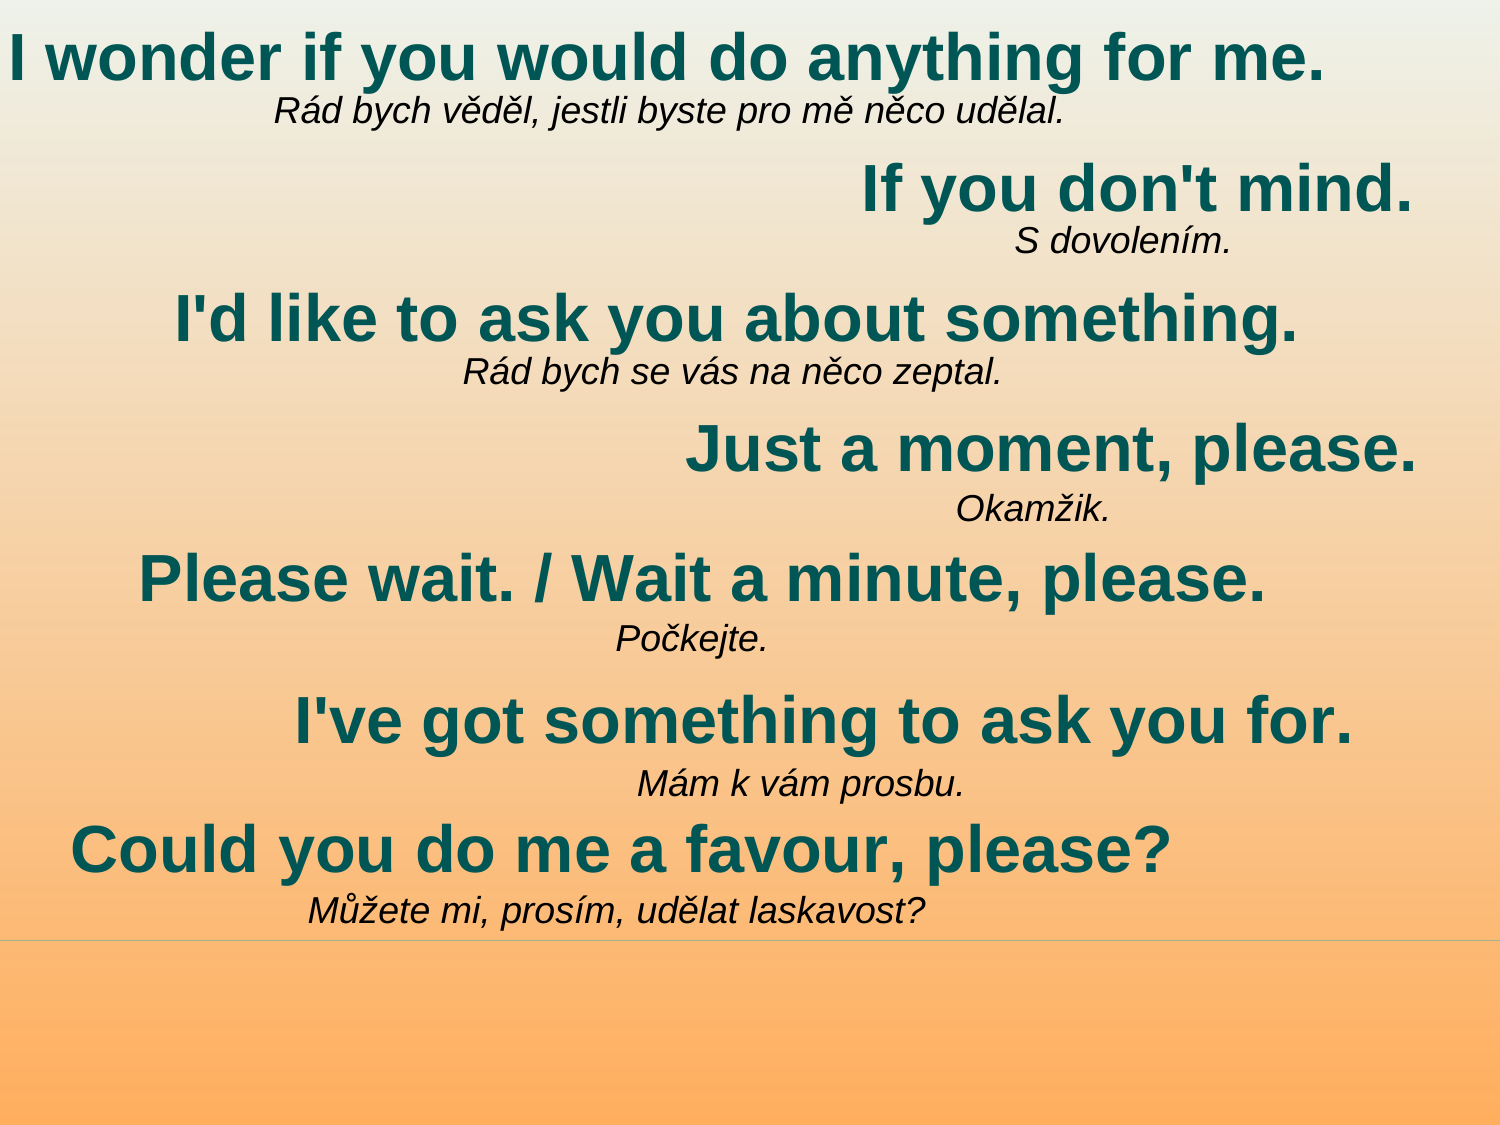

I wonder if you would do anything for me.
Rád bych věděl, jestli byste pro mě něco udělal.
If you don't mind.
S dovolením.
I'd like to ask you about something.
Rád bych se vás na něco zeptal.
Just a moment, please.
Okamžik.
Please wait. / Wait a minute, please.
Počkejte.
I've got something to ask you for.
Mám k vám prosbu.
Could you do me a favour, please?
Můžete mi, prosím, udělat laskavost?